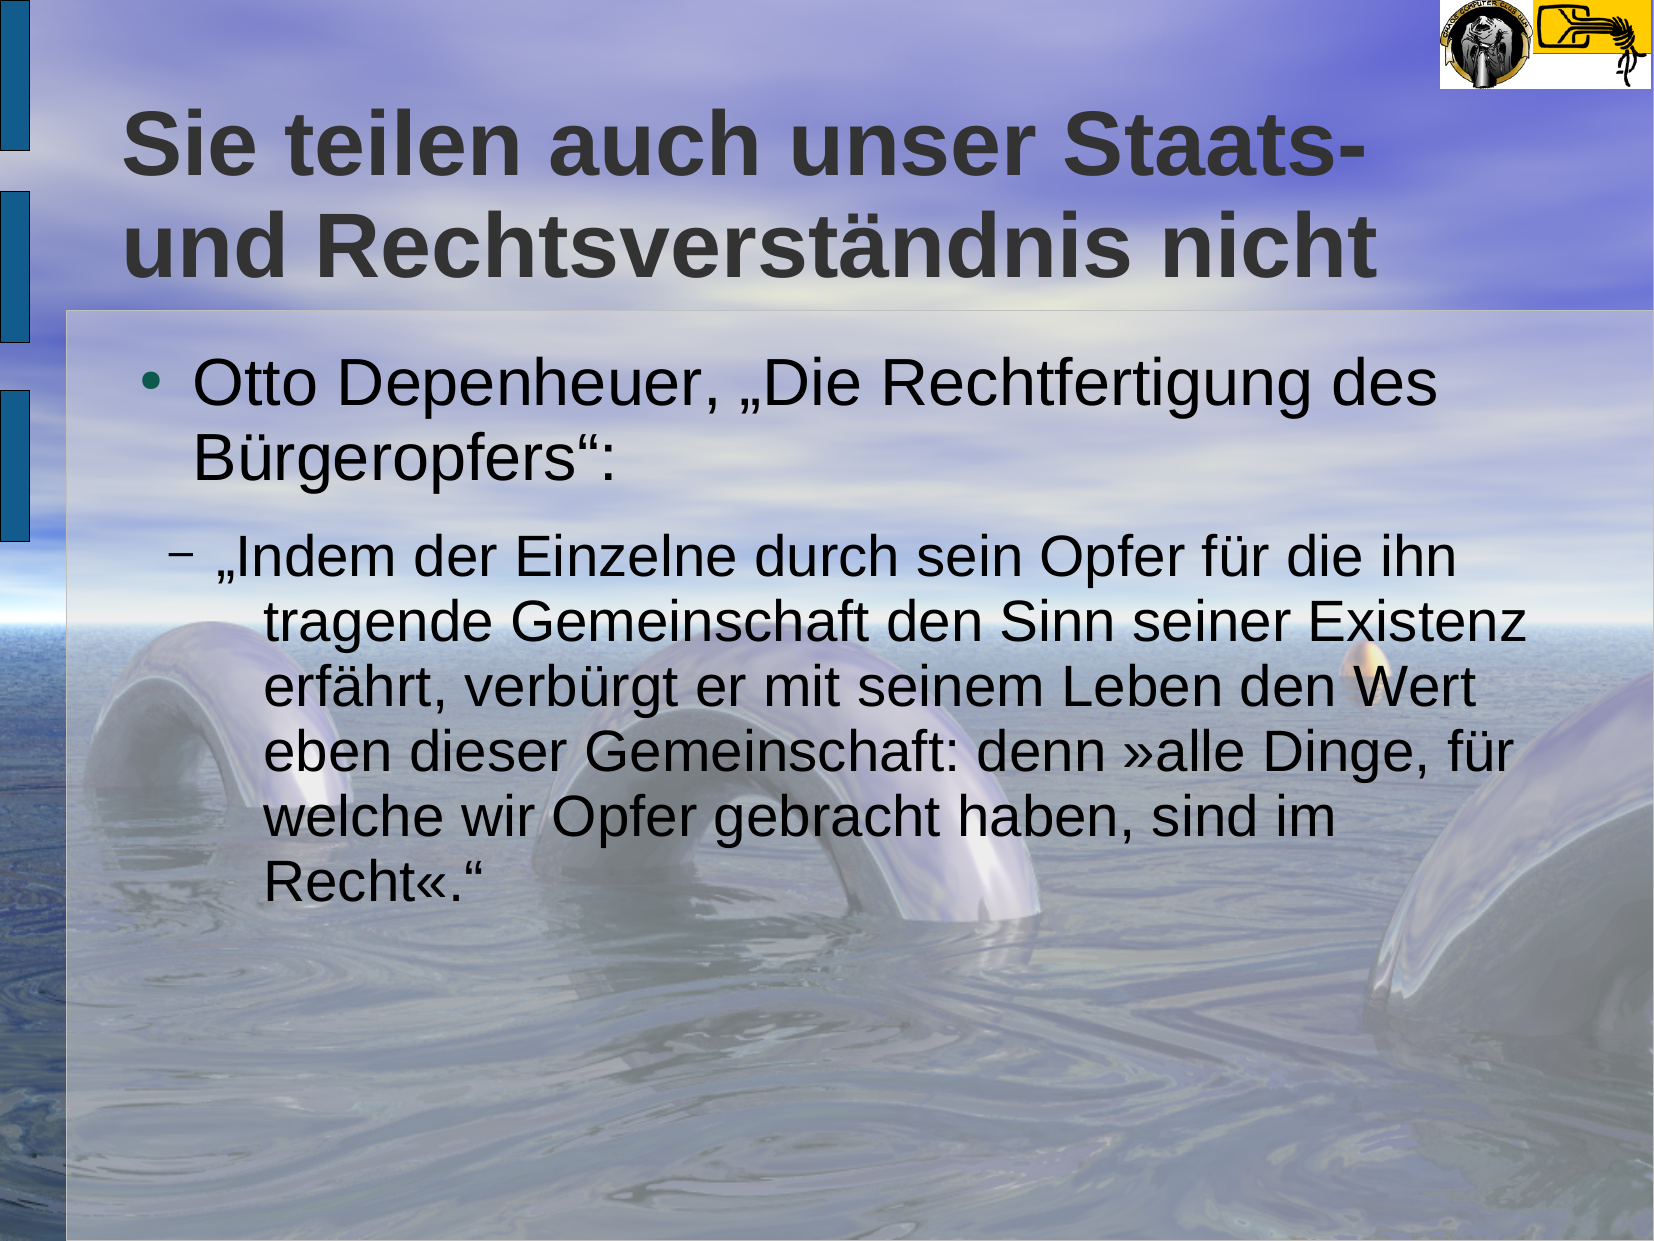

# Sie teilen auch unser Staats- und Rechtsverständnis nicht
Otto Depenheuer, „Die Rechtfertigung des Bürgeropfers“:
„Indem der Einzelne durch sein Opfer für die ihn tragende Gemeinschaft den Sinn seiner Existenz erfährt, verbürgt er mit seinem Leben den Wert eben dieser Gemeinschaft: denn »alle Dinge, für welche wir Opfer gebracht haben, sind im Recht«.“